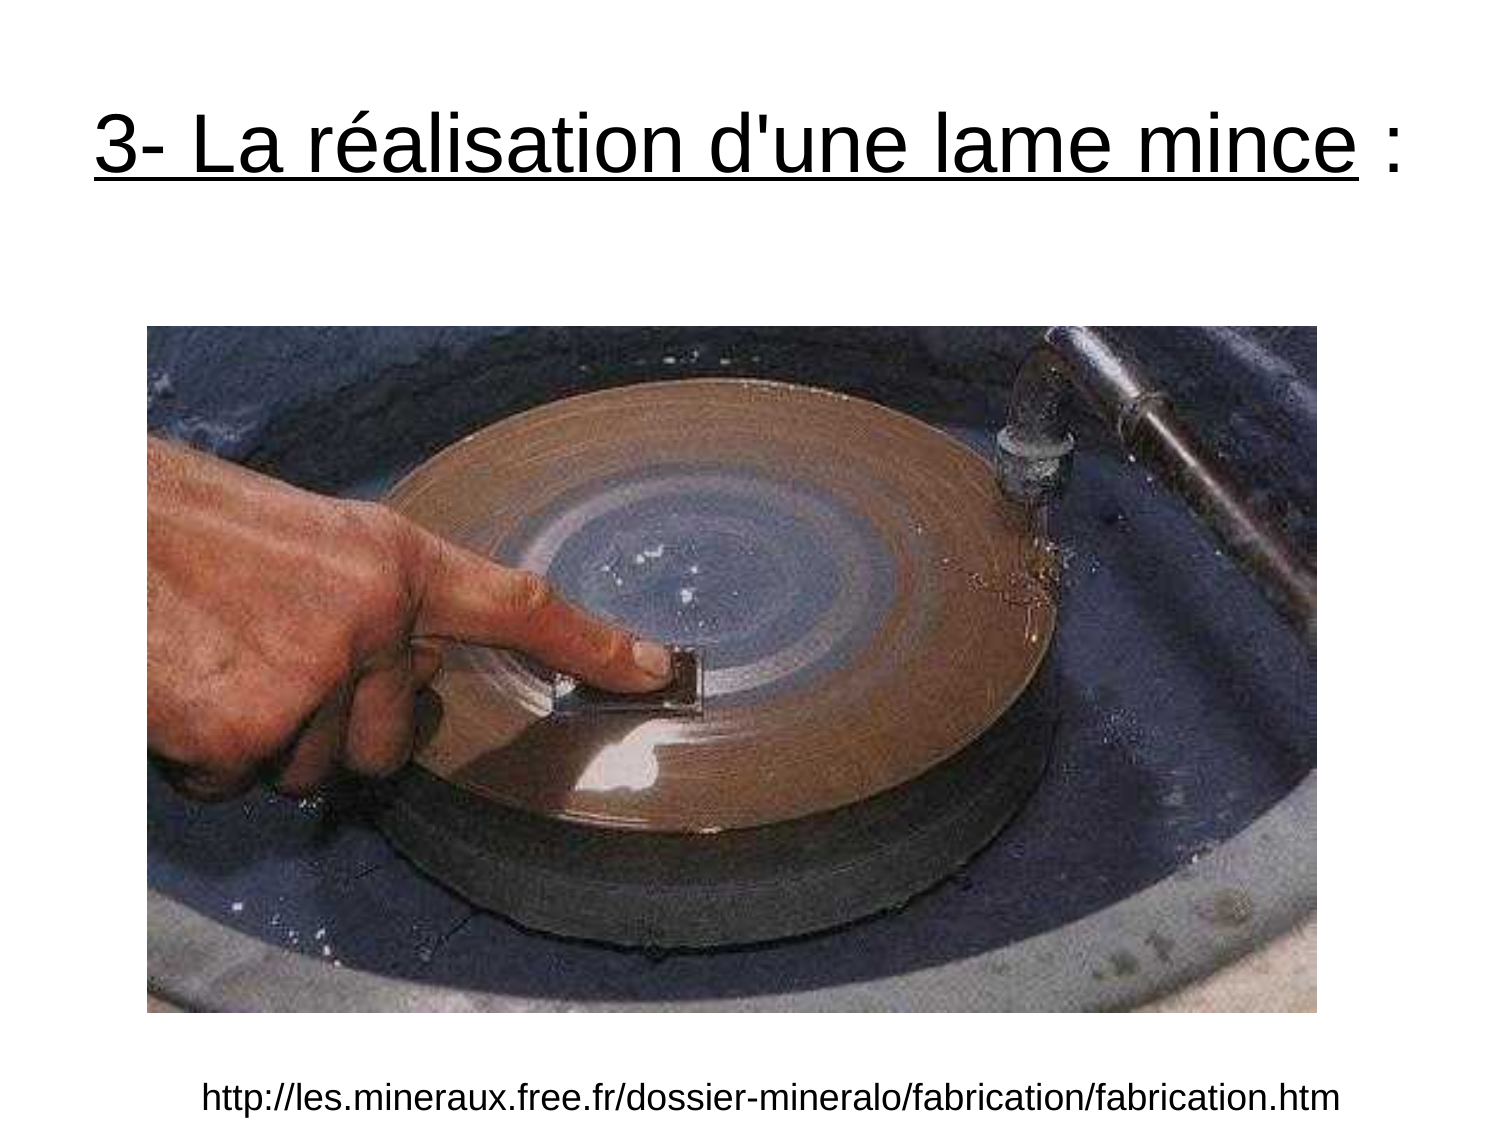

# 3- La réalisation d'une lame mince :
http://les.mineraux.free.fr/dossier-mineralo/fabrication/fabrication.htm